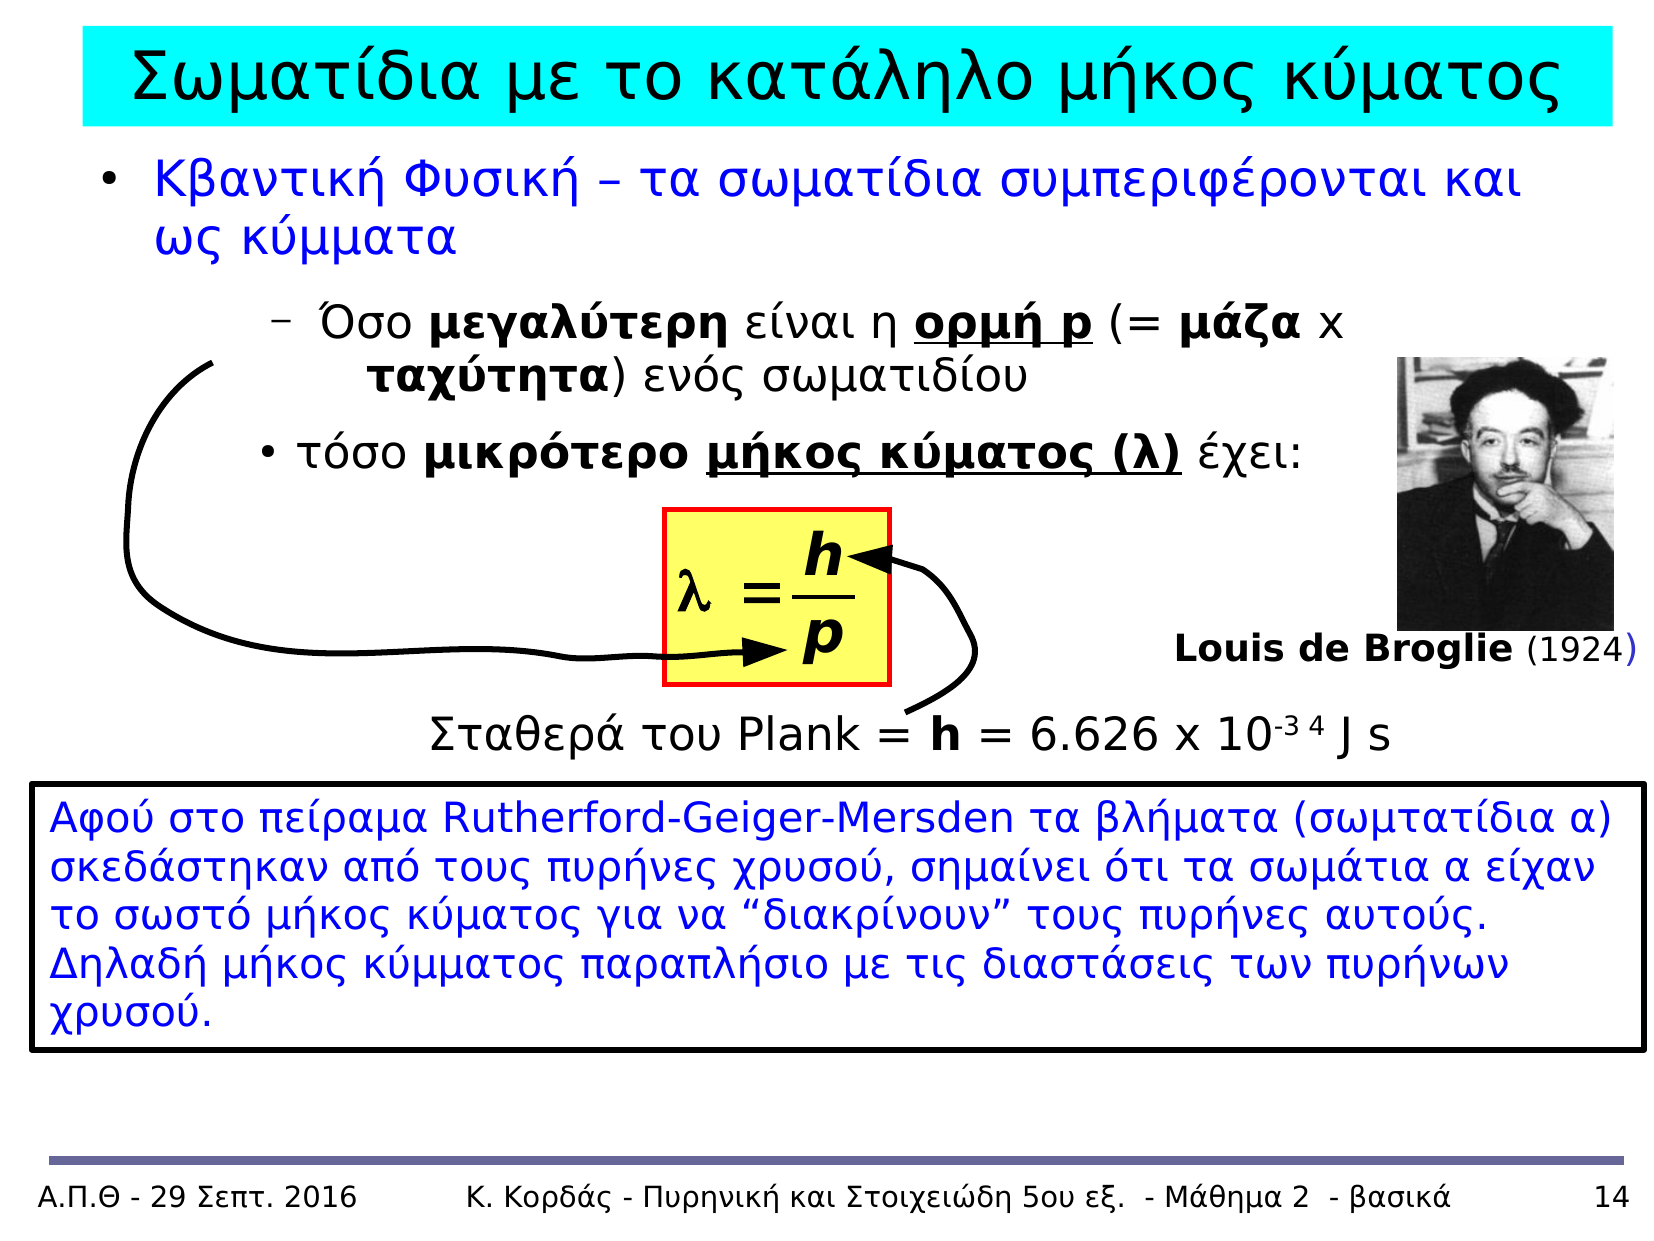

# Σωματίδια με το κατάληλο μήκος κύματος
Κβαντική Φυσική – τα σωματίδια συμπεριφέρονται και ως κύμματα
Όσο μεγαλύτερη είναι η ορμή p (= μάζα x ταχύτητα) ενός σωματιδίου
τόσο μικρότερο μήκος κύματος (λ) έχει:
h
p

Louis de Broglie (1924)
Σταθερά του Plank = h = 6.626 x 10-3 4 J s
Αφού στο πείραμα Rutherford-Geiger-Mersden τα βλήματα (σωμτατίδια α) σκεδάστηκαν από τους πυρήνες χρυσού, σημαίνει ότι τα σωμάτια α είχαν το σωστό μήκος κύματος για να “διακρίνουν” τους πυρήνες αυτούς. Δηλαδή μήκος κύμματος παραπλήσιο με τις διαστάσεις των πυρήνων χρυσού.
Α.Π.Θ - 29 Σεπτ. 2016
Κ. Κορδάς - Πυρηνική και Στοιχειώδη 5ου εξ. - Μάθημα 2 - βασικά
14